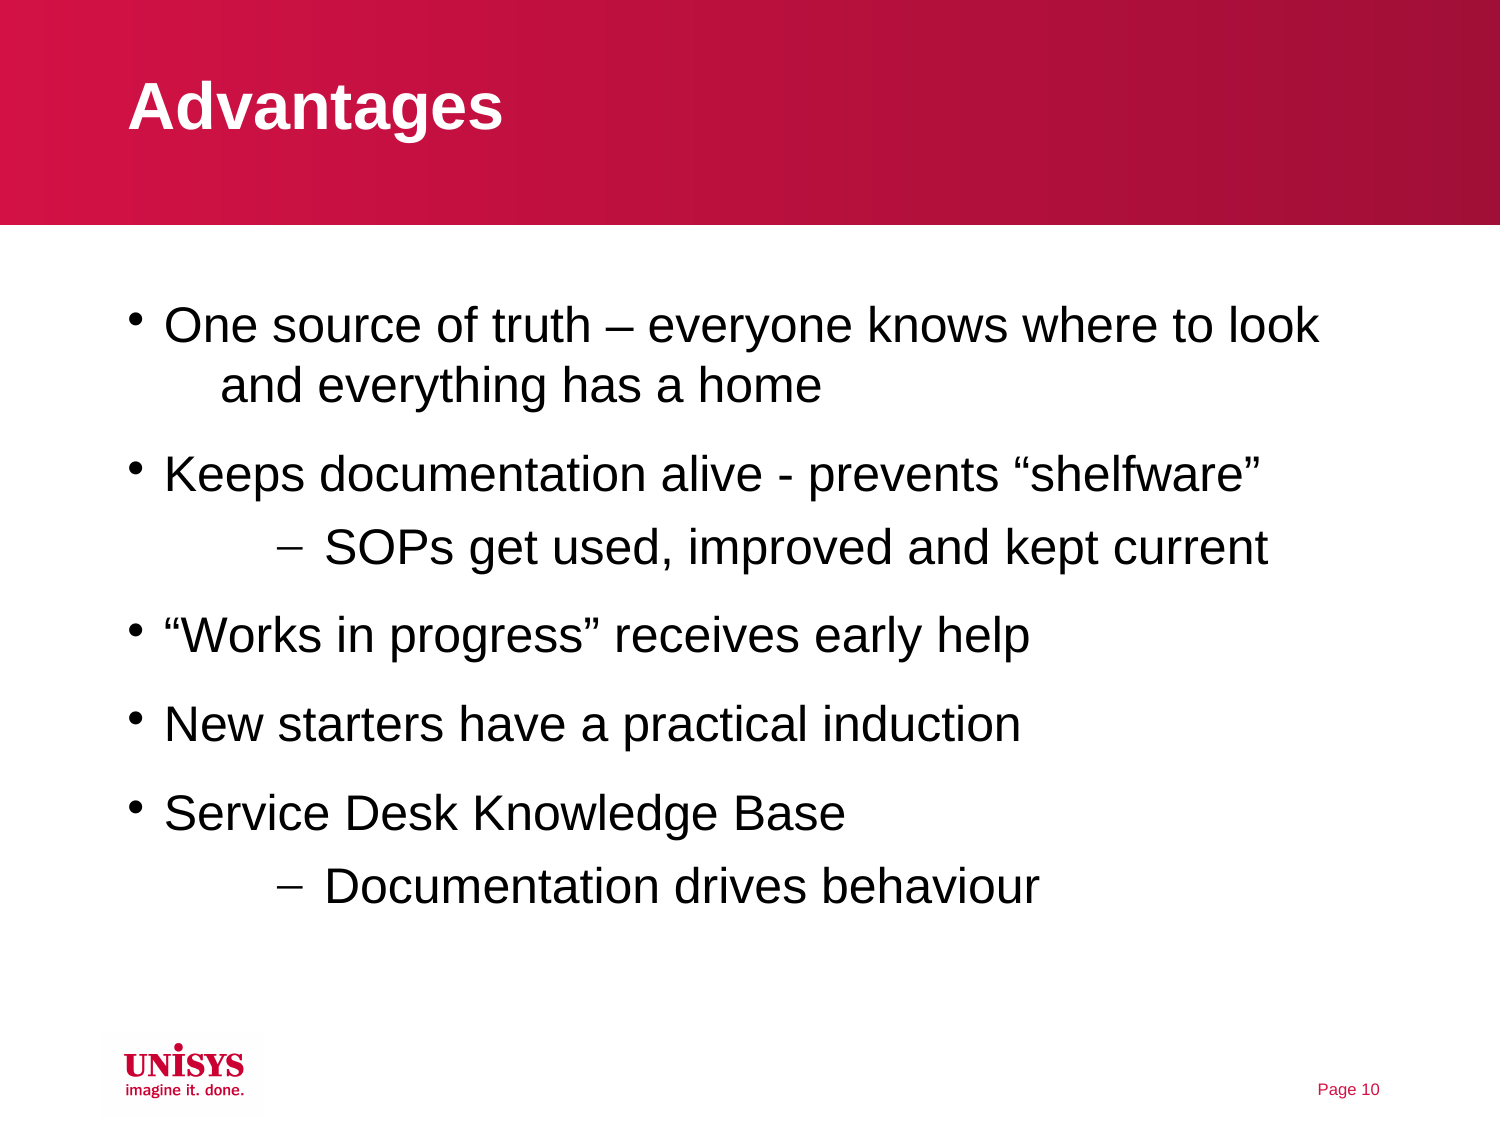

# Advantages
One source of truth – everyone knows where to look and everything has a home
Keeps documentation alive - prevents “shelfware”
SOPs get used, improved and kept current
“Works in progress” receives early help
New starters have a practical induction
Service Desk Knowledge Base
Documentation drives behaviour
10